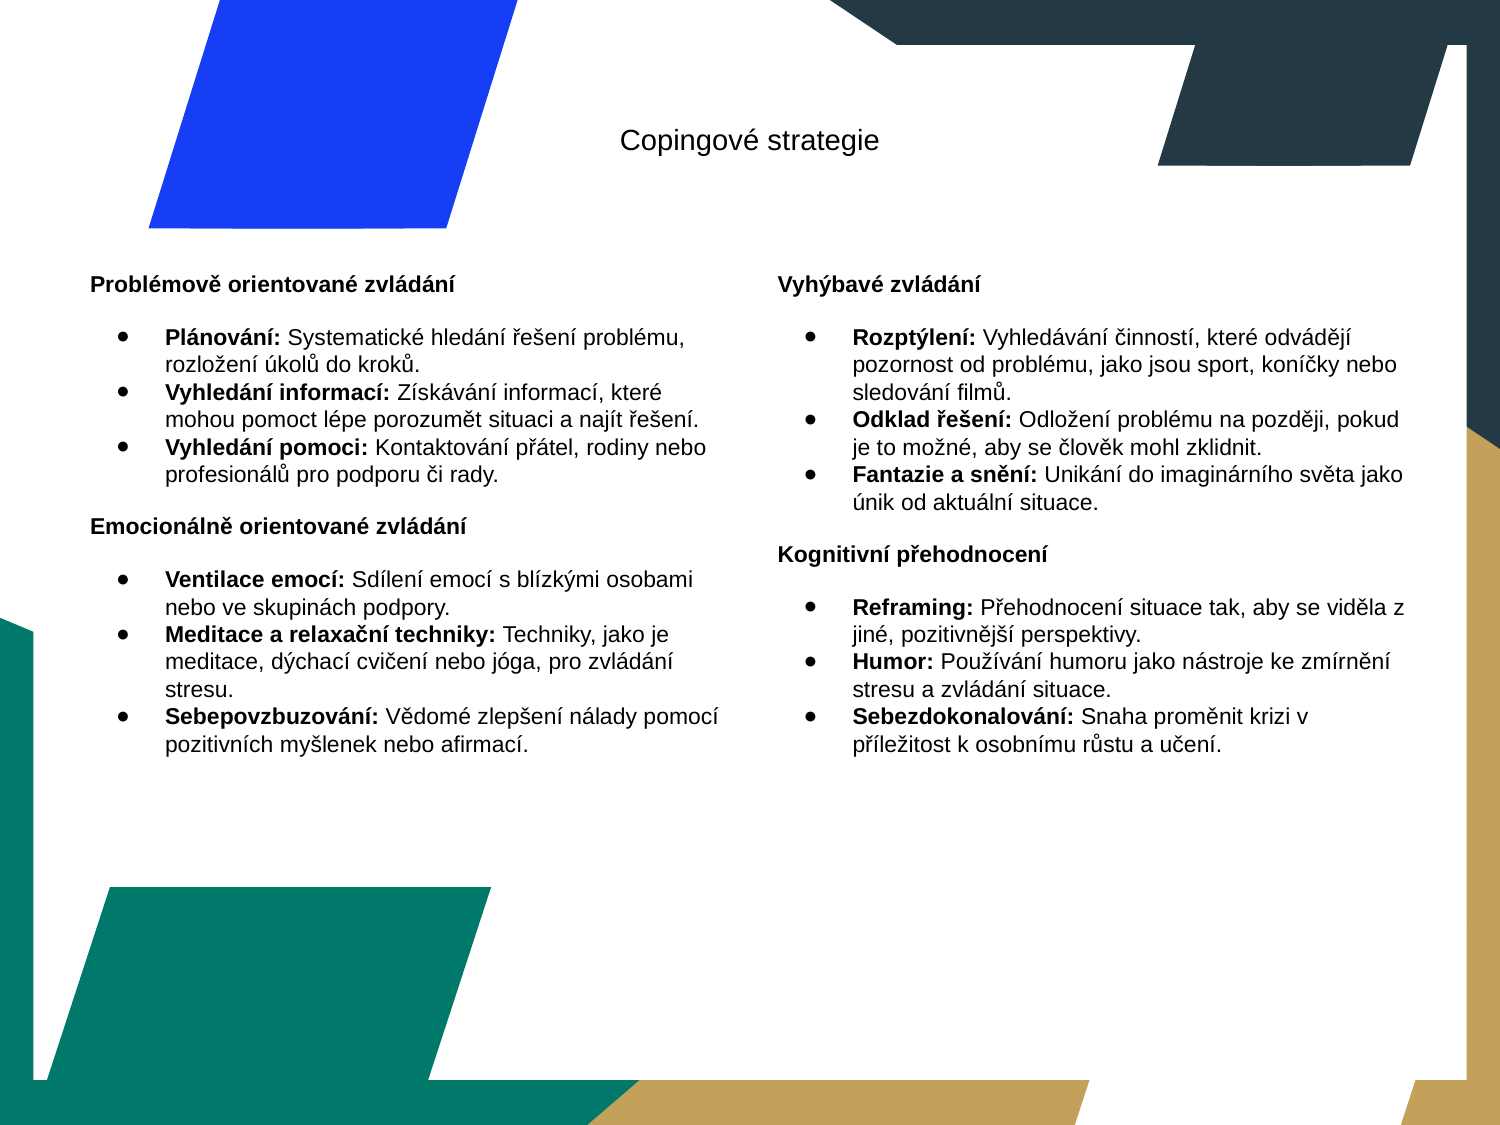

# Copingové strategie
Problémově orientované zvládání
Plánování: Systematické hledání řešení problému, rozložení úkolů do kroků.
Vyhledání informací: Získávání informací, které mohou pomoct lépe porozumět situaci a najít řešení.
Vyhledání pomoci: Kontaktování přátel, rodiny nebo profesionálů pro podporu či rady.
Emocionálně orientované zvládání
Ventilace emocí: Sdílení emocí s blízkými osobami nebo ve skupinách podpory.
Meditace a relaxační techniky: Techniky, jako je meditace, dýchací cvičení nebo jóga, pro zvládání stresu.
Sebepovzbuzování: Vědomé zlepšení nálady pomocí pozitivních myšlenek nebo afirmací.
Vyhýbavé zvládání
Rozptýlení: Vyhledávání činností, které odvádějí pozornost od problému, jako jsou sport, koníčky nebo sledování filmů.
Odklad řešení: Odložení problému na později, pokud je to možné, aby se člověk mohl zklidnit.
Fantazie a snění: Unikání do imaginárního světa jako únik od aktuální situace.
Kognitivní přehodnocení
Reframing: Přehodnocení situace tak, aby se viděla z jiné, pozitivnější perspektivy.
Humor: Používání humoru jako nástroje ke zmírnění stresu a zvládání situace.
Sebezdokonalování: Snaha proměnit krizi v příležitost k osobnímu růstu a učení.